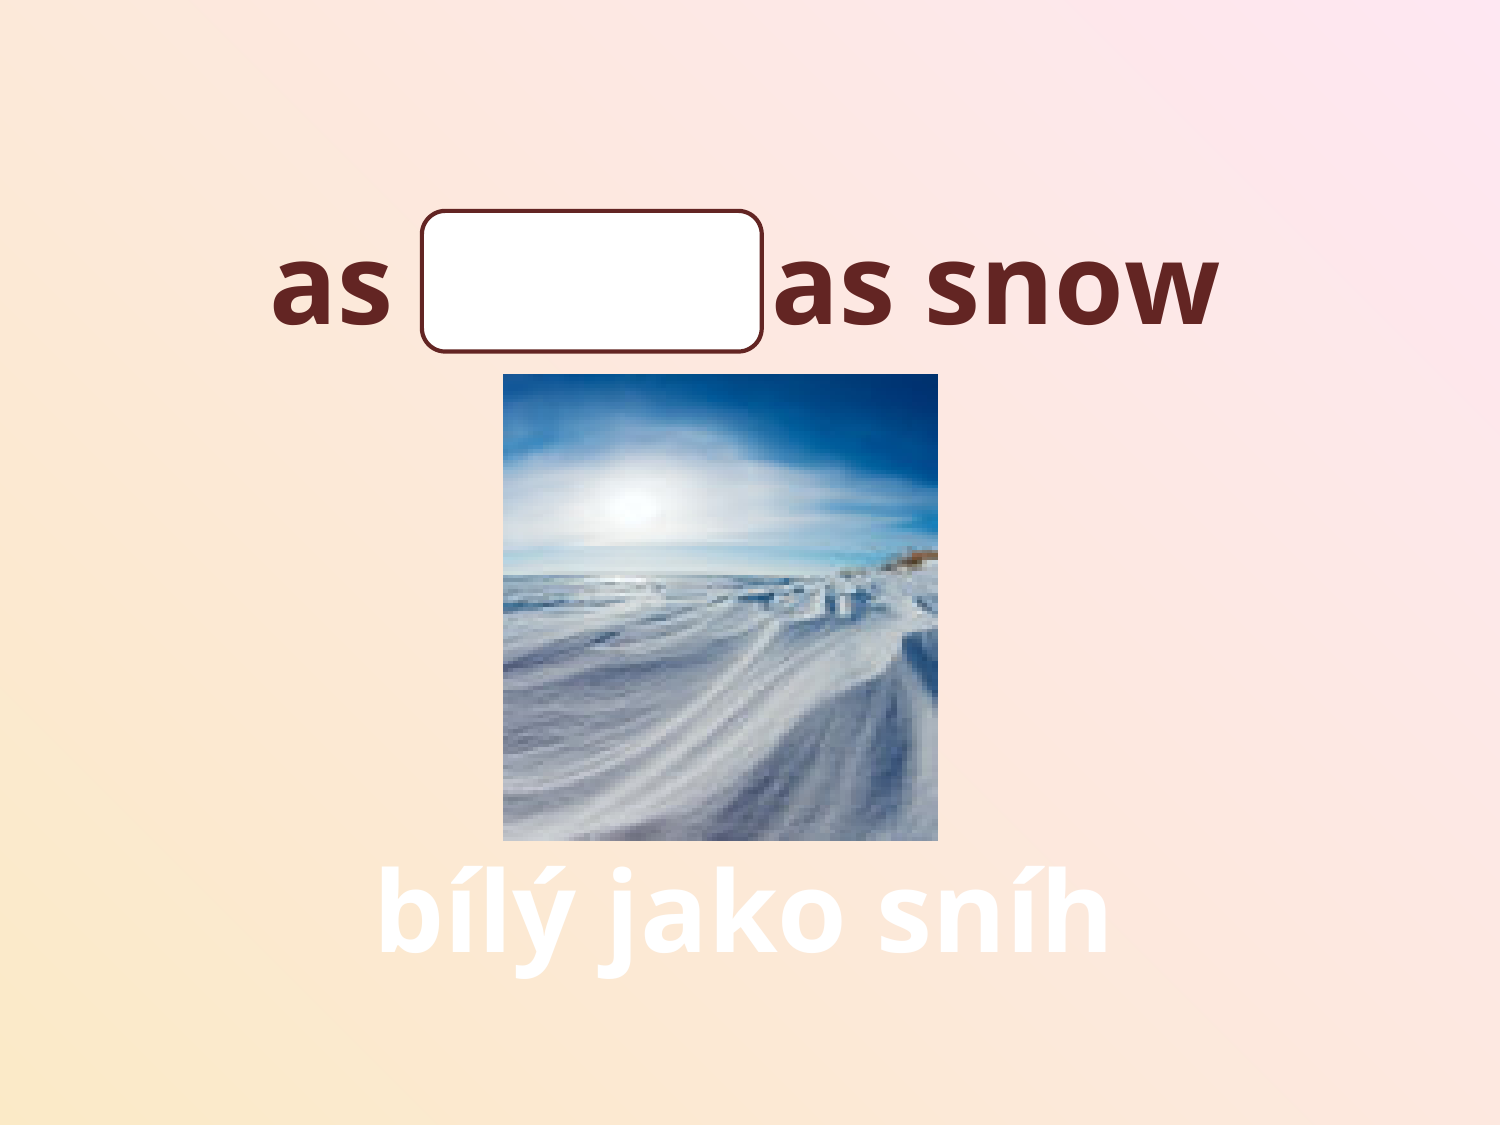

# as white as snow
bílý jako sníh